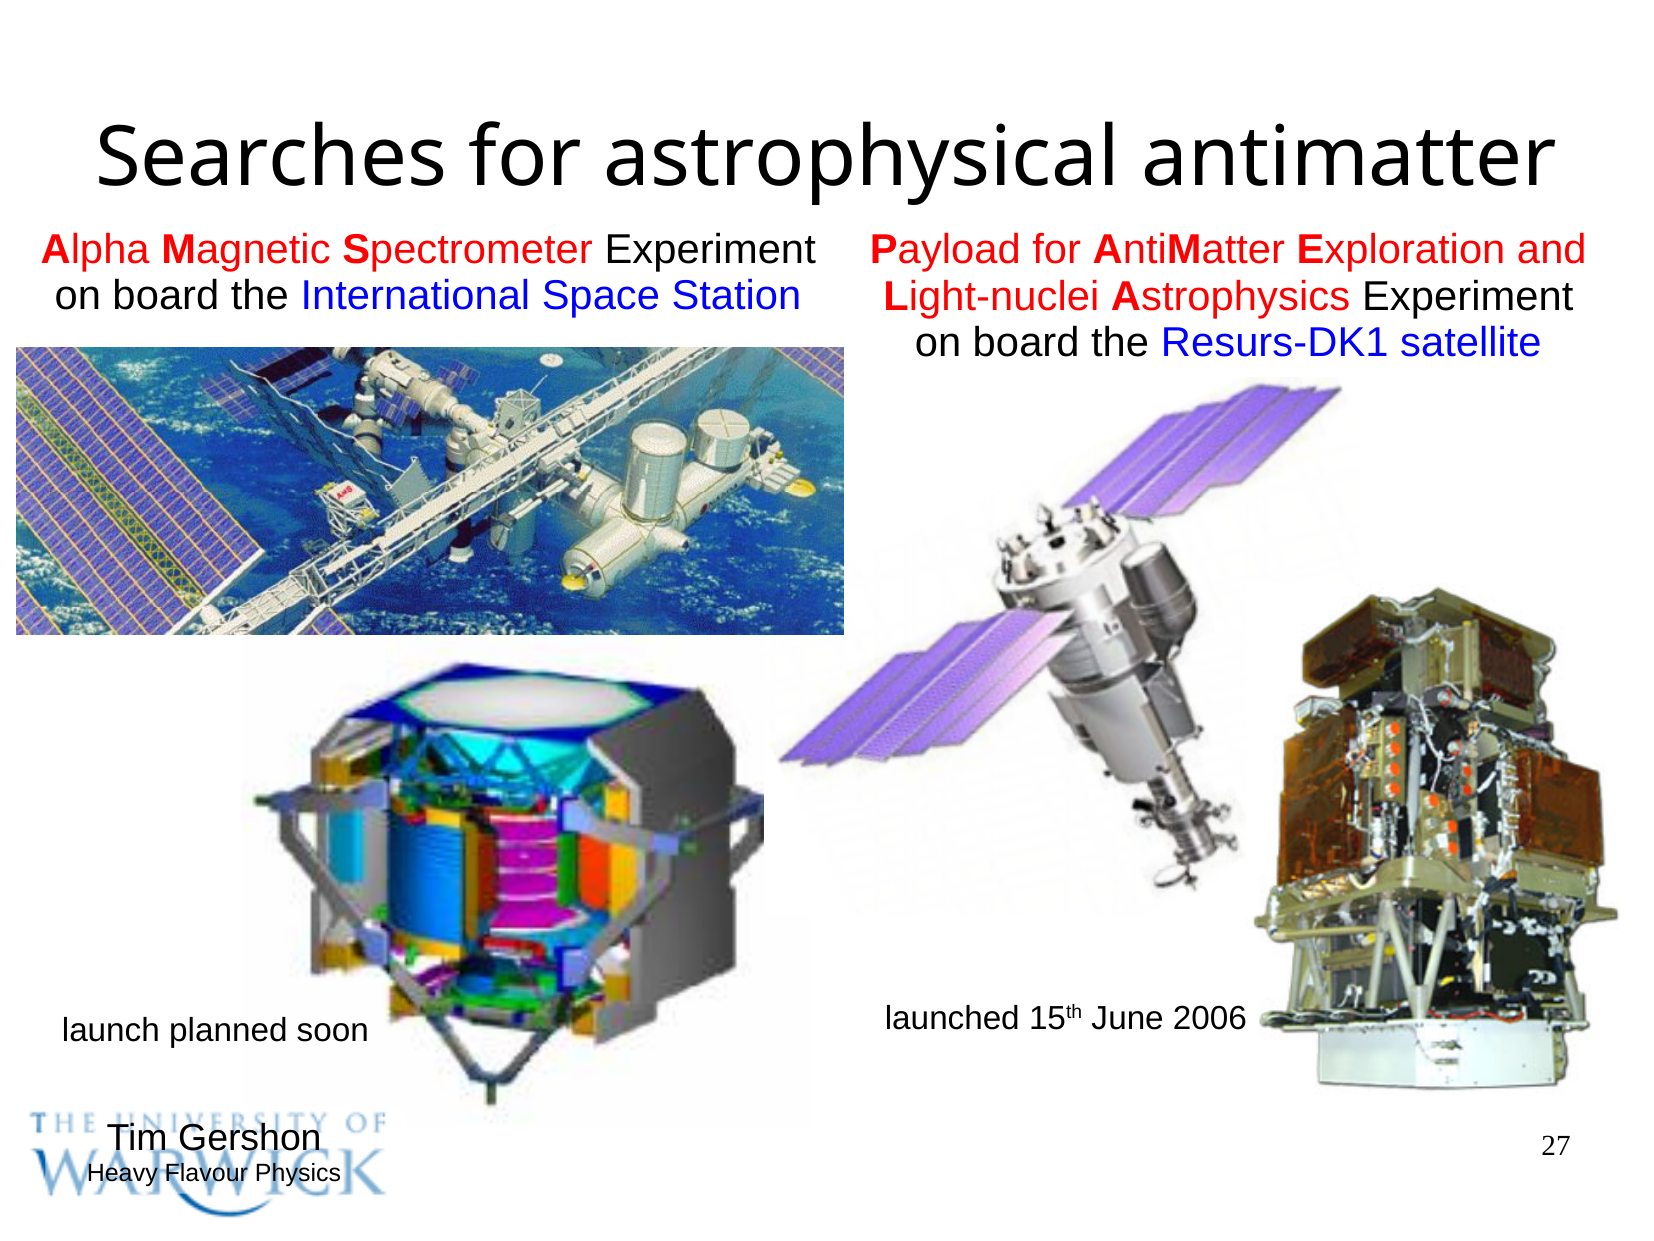

# Searches for astrophysical antimatter
Alpha Magnetic Spectrometer Experiment
on board the International Space Station
Payload for AntiMatter Exploration and Light-nuclei Astrophysics Experiment
on board the Resurs-DK1 satellite
launched 15th June 2006
launch planned soon
Tim Gershon
Heavy Flavour Physics
27